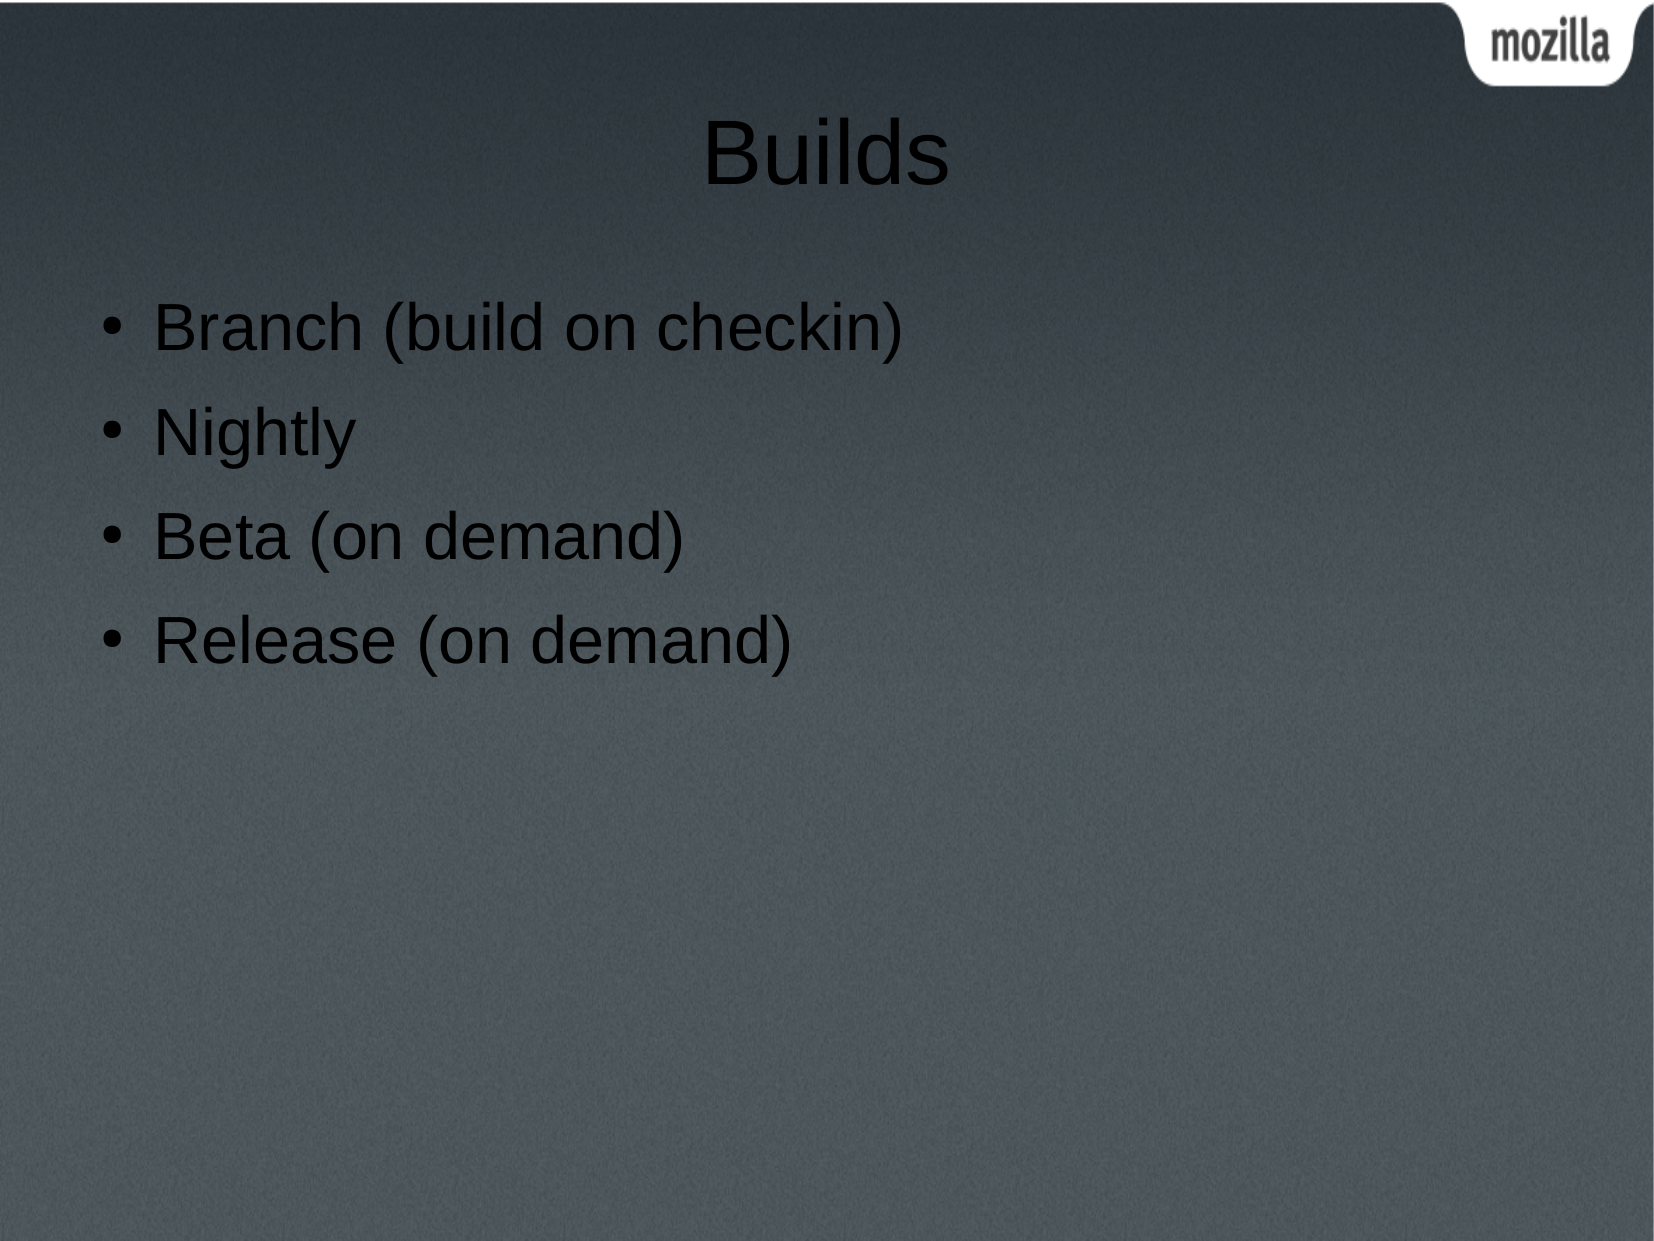

# Builds
Branch (build on checkin)
Nightly
Beta (on demand)
Release (on demand)